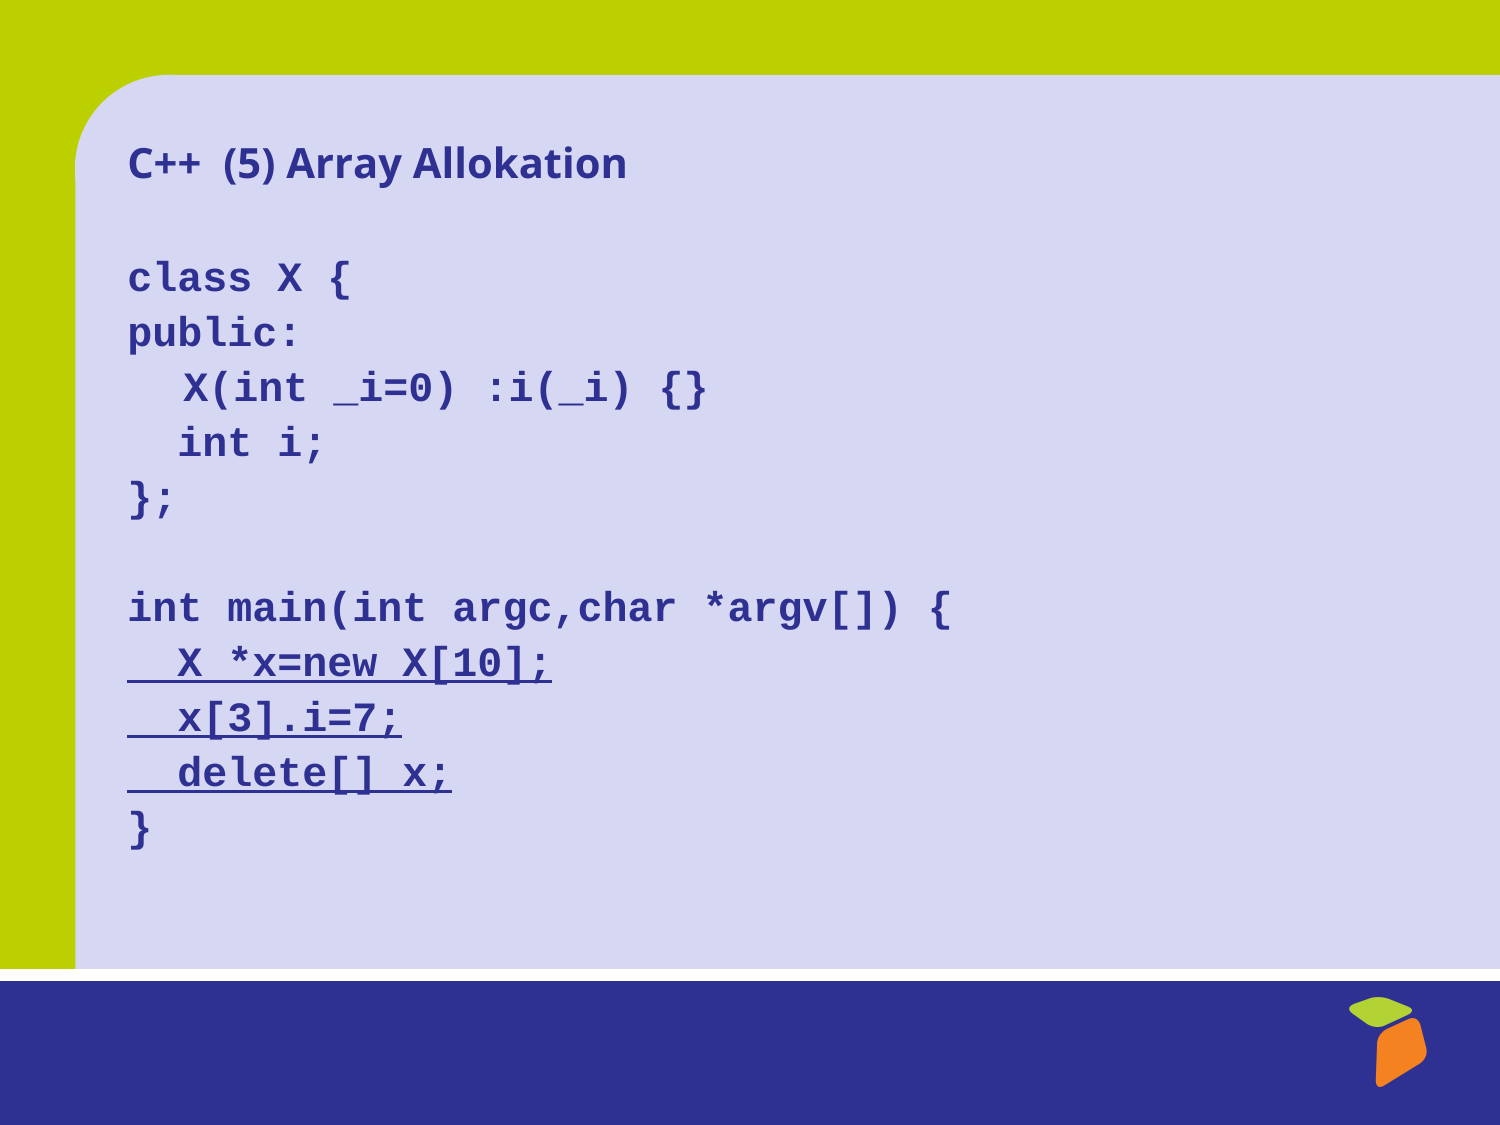

# C++ (5) Array Allokation
class X {
public:
	X(int _i=0) :i(_i) {}
 int i;
};
int main(int argc,char *argv[]) {
 X *x=new X[10];
 x[3].i=7;
 delete[] x;
}